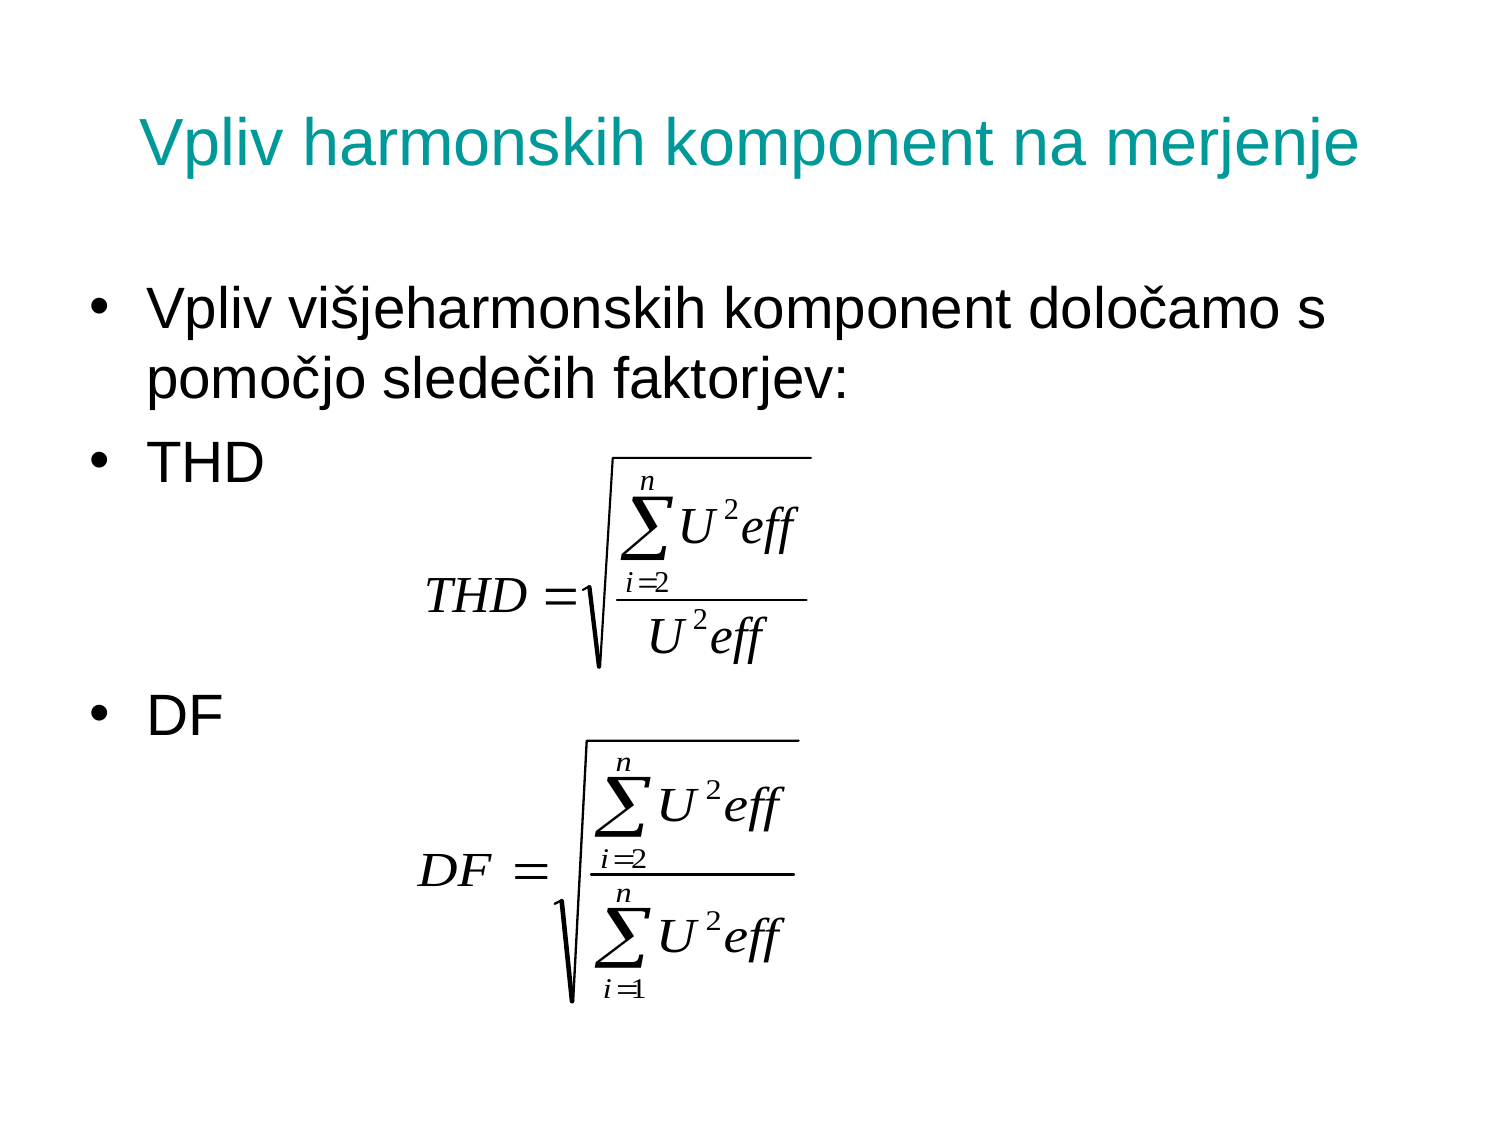

# Vpliv harmonskih komponent na merjenje
Vpliv višjeharmonskih komponent določamo s pomočjo sledečih faktorjev:
THD
DF